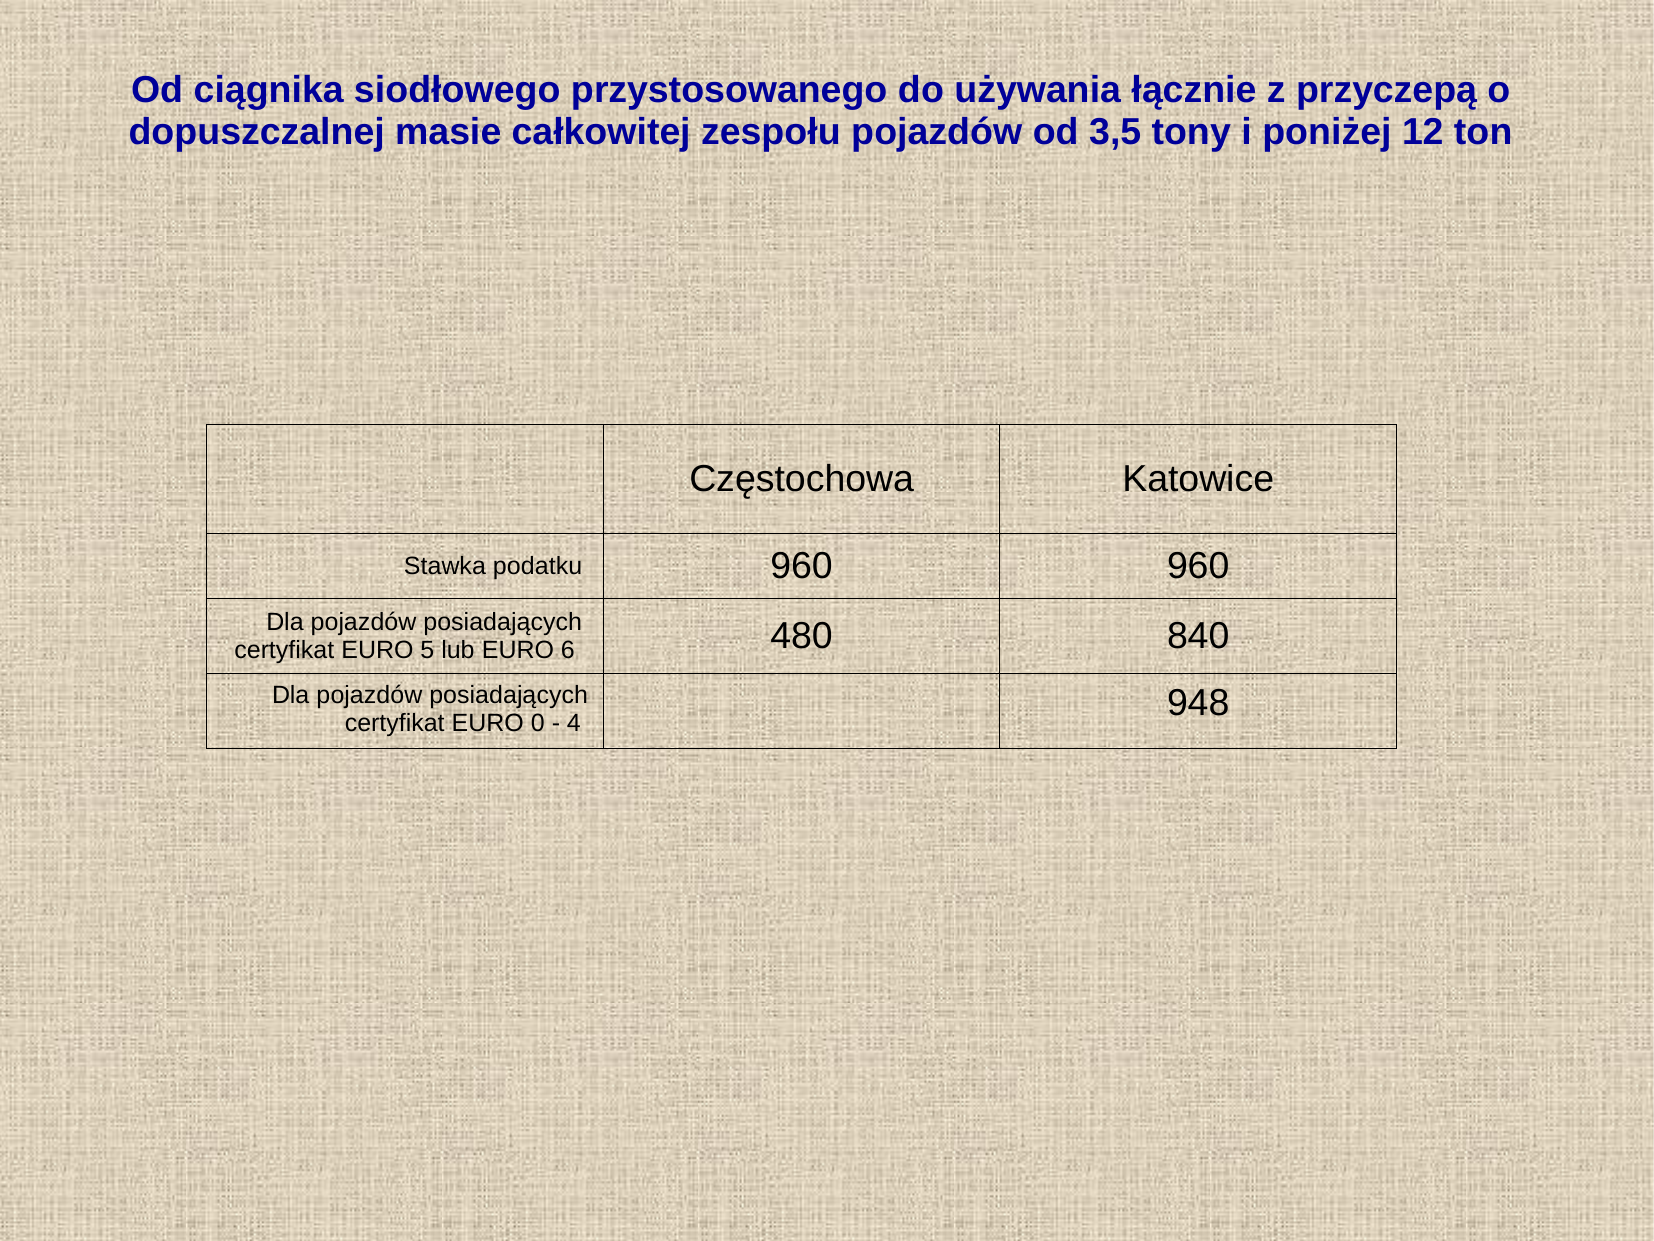

Od ciągnika siodłowego przystosowanego do używania łącznie z przyczepą o dopuszczalnej masie całkowitej zespołu pojazdów od 3,5 tony i poniżej 12 ton
| | Częstochowa | Katowice |
| --- | --- | --- |
| Stawka podatku | 960 | 960 |
| Dla pojazdów posiadających certyfikat EURO 5 lub EURO 6 | 480 | 840 |
| Dla pojazdów posiadających certyfikat EURO 0 - 4 | | 948 |